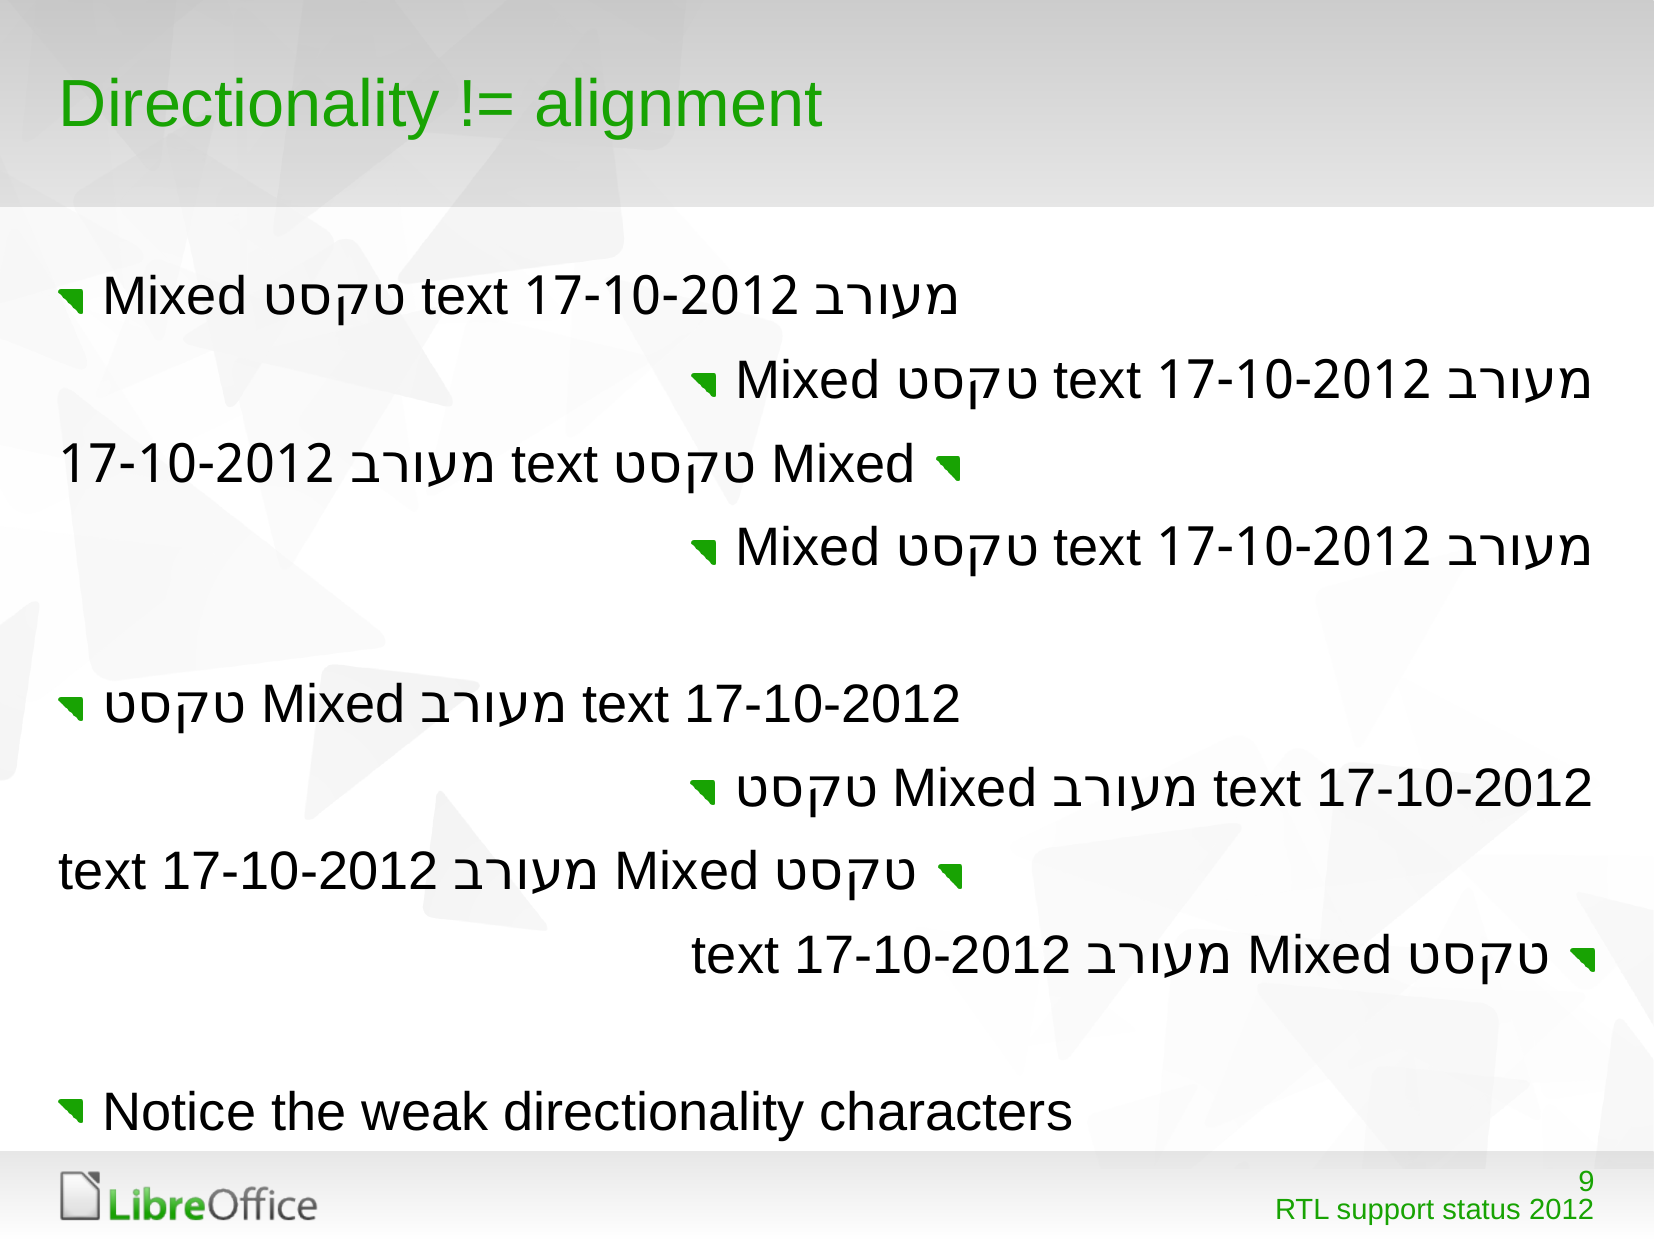

# Directionality != alignment
Mixed טקסט text מעורב 17-10-2012
Mixed טקסט text מעורב 17-10-2012
Mixed טקסט text מעורב 17-10-2012
Mixed טקסט text מעורב 17-10-2012
טקסט Mixed מעורב text 17-10-2012
טקסט Mixed מעורב text 17-10-2012
טקסט Mixed מעורב text 17-10-2012
טקסט Mixed מעורב text 17-10-2012
Notice the weak directionality characters
9
RTL support status 2012